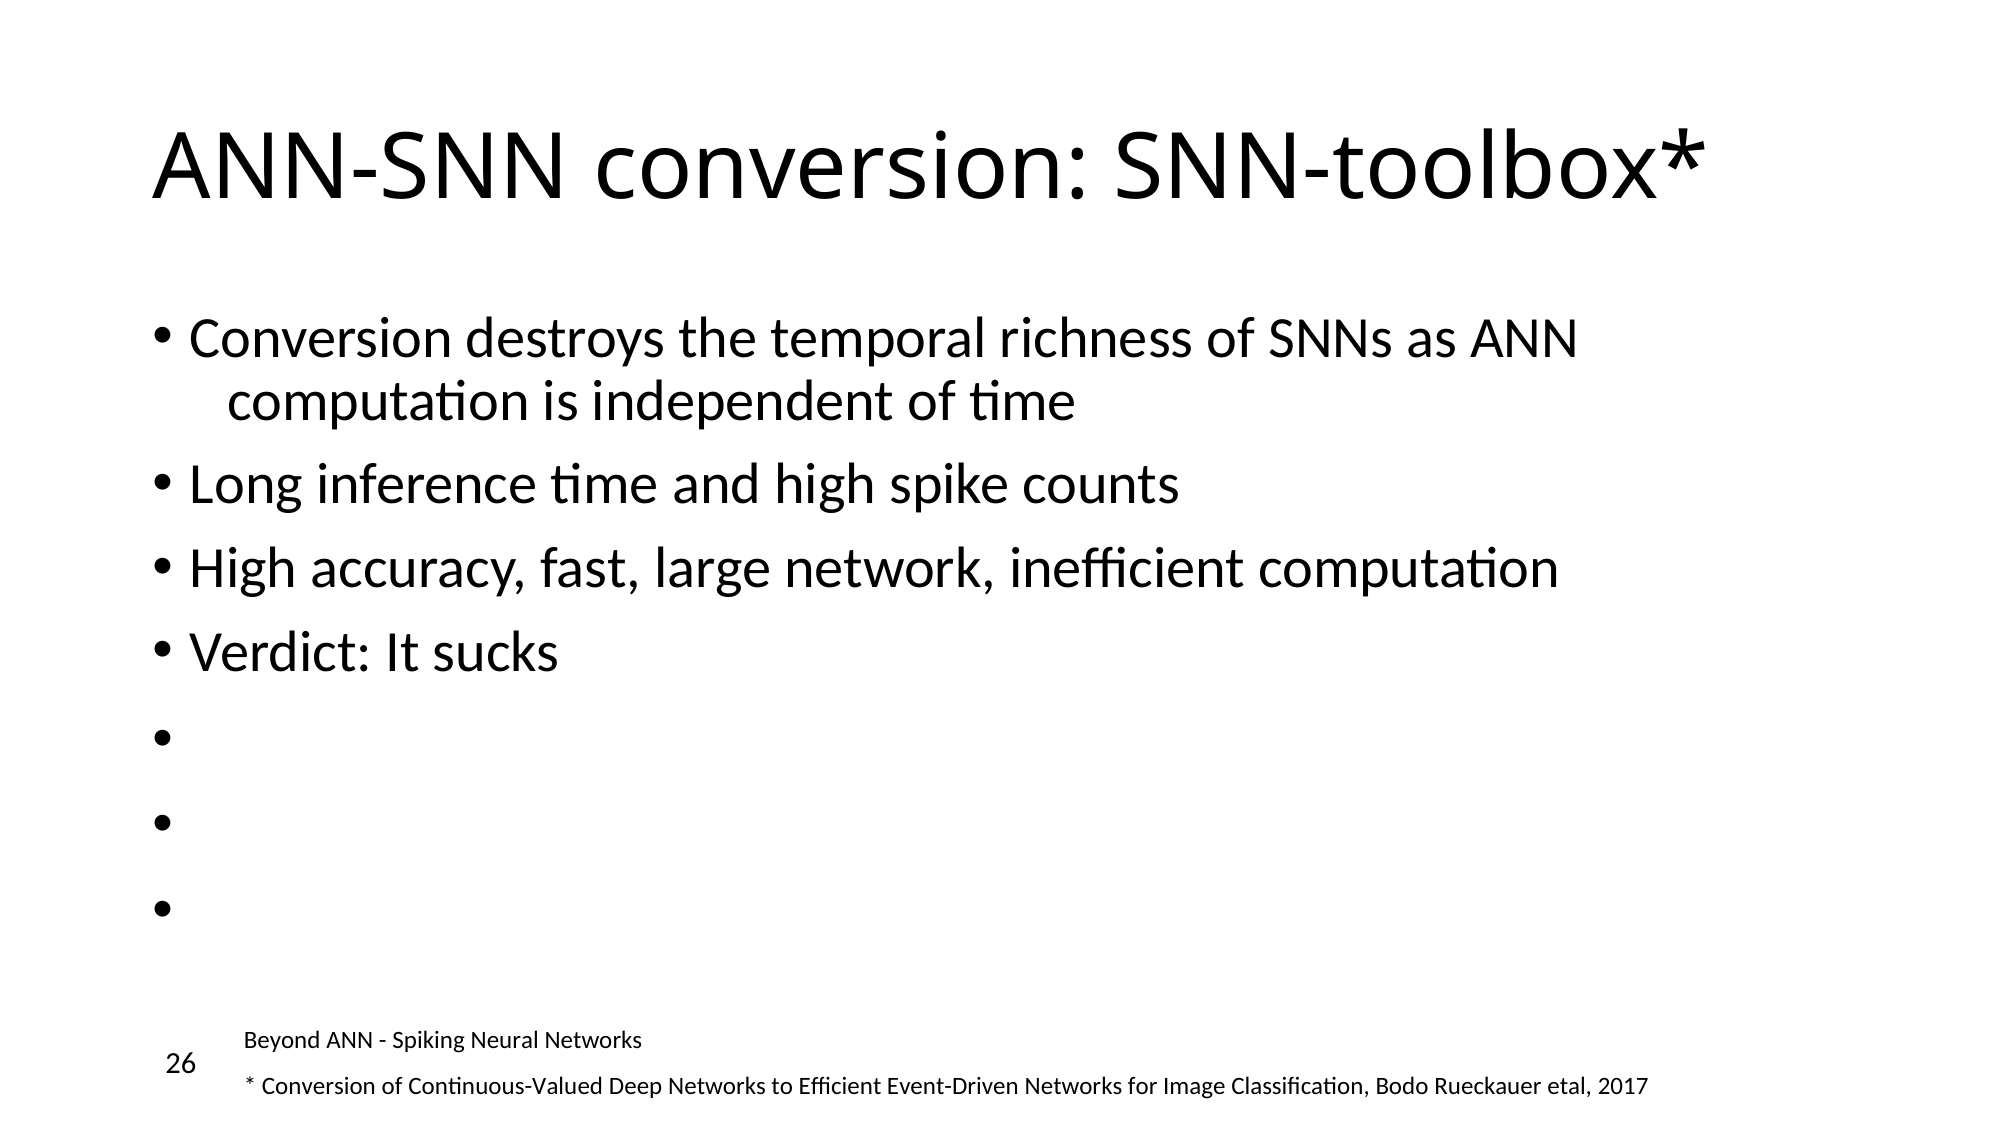

# ANN-SNN conversion: SNN-toolbox*
Conversion destroys the temporal richness of SNNs as ANN computation is independent of time
Long inference time and high spike counts
High accuracy, fast, large network, inefficient computation
Verdict: It sucks
Beyond ANN - Spiking Neural Networks
* Conversion of Continuous-Valued Deep Networks to Efficient Event-Driven Networks for Image Classification, Bodo Rueckauer etal, 2017